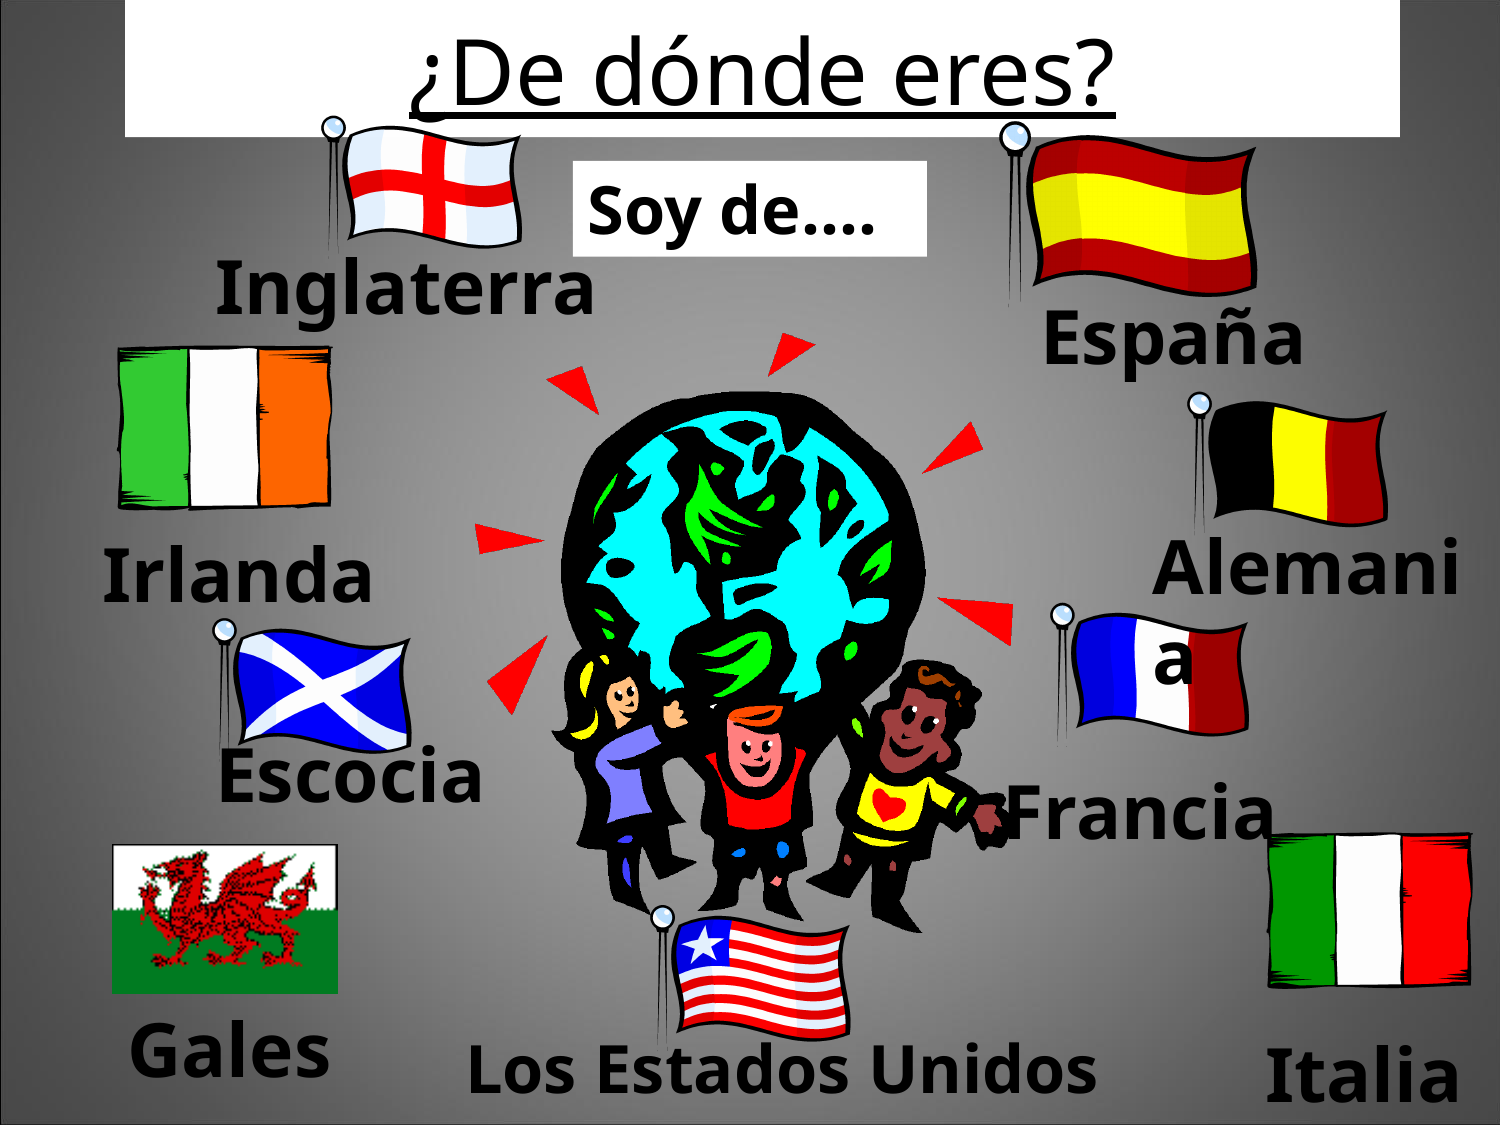

# ¿De dónde eres?
Soy de....
Inglaterra
España
Alemania
Irlanda
Escocia
Francia
Gales
Los Estados Unidos
Italia